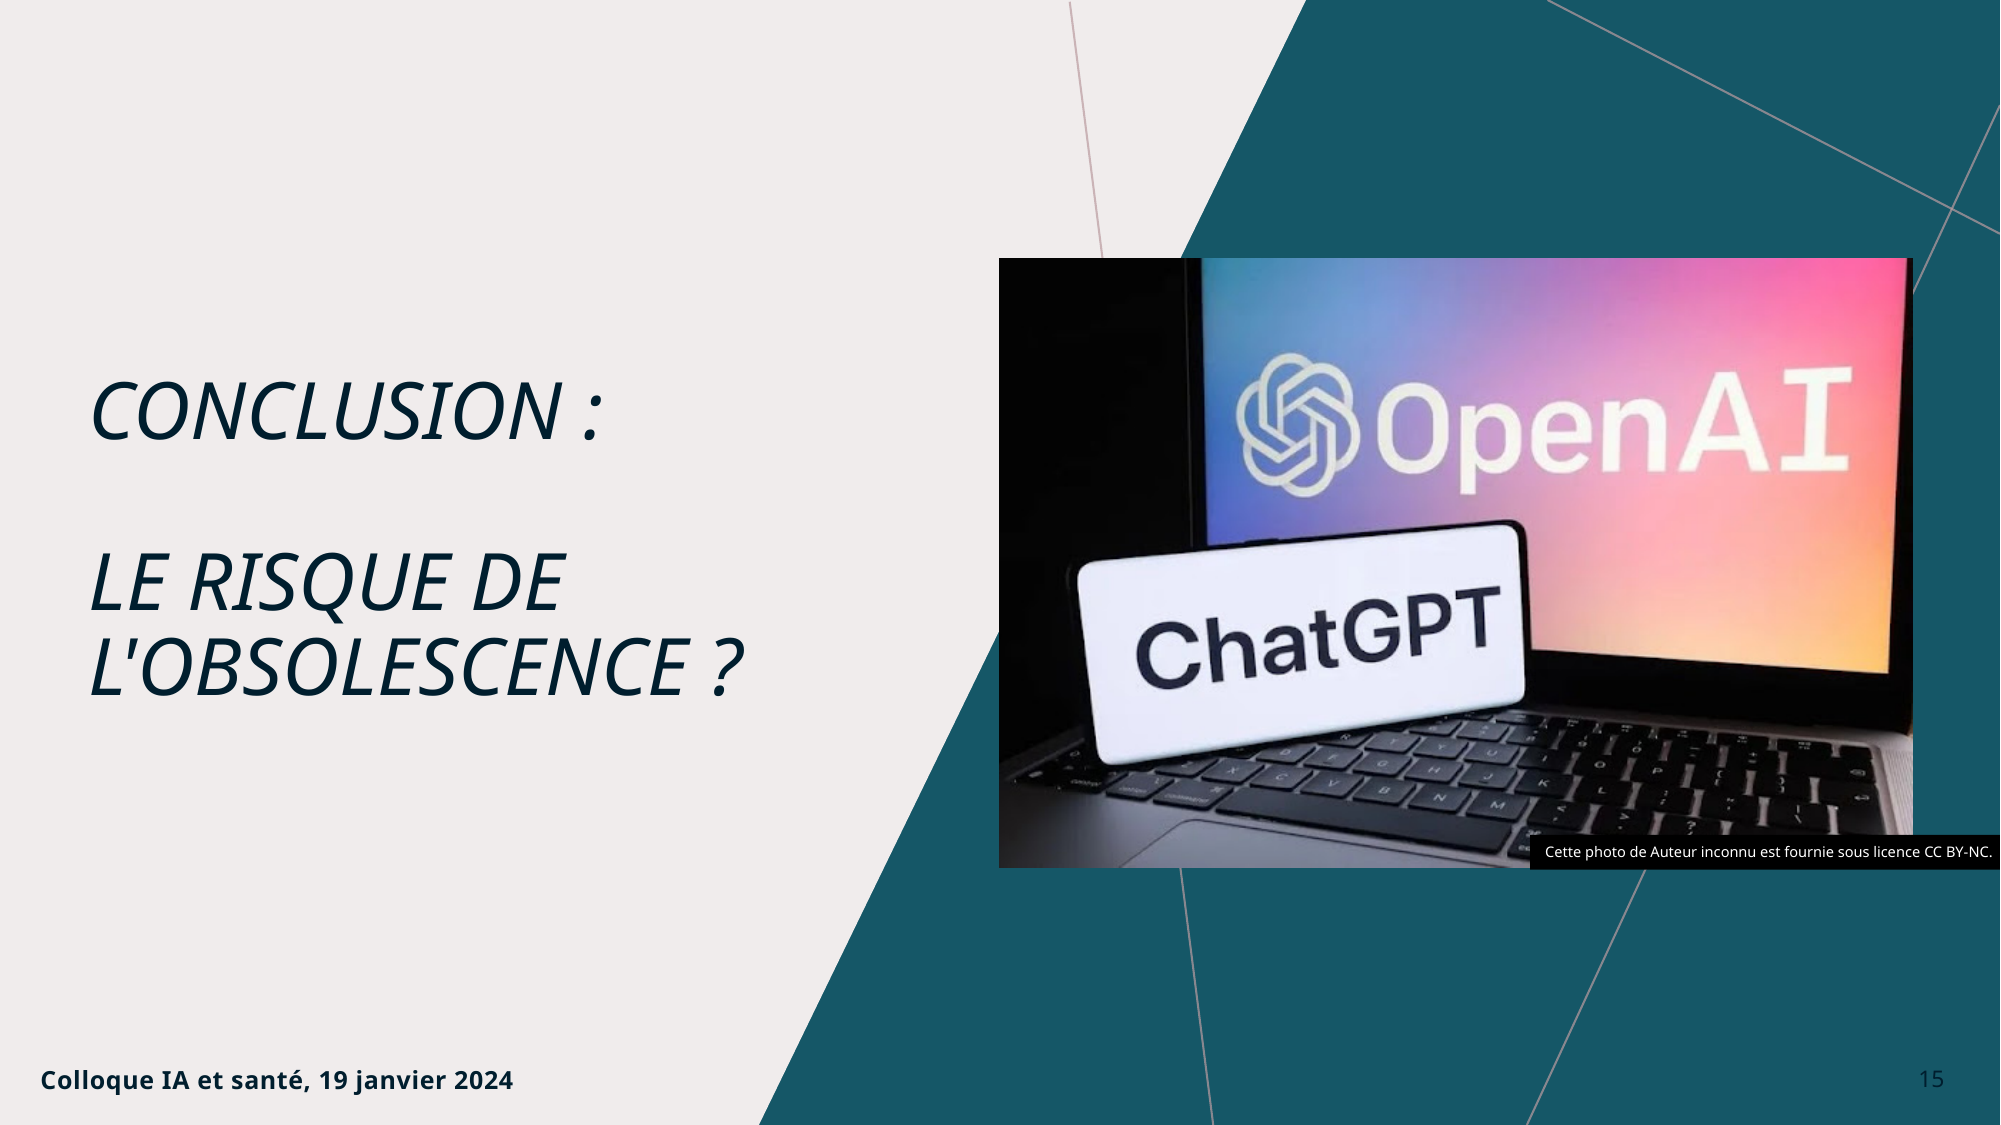

# Conclusion : Le risque de l'obsolescence ?
Cette photo de Auteur inconnu est fournie sous licence CC BY-NC.
Colloque IA et santé, 19 janvier 2024